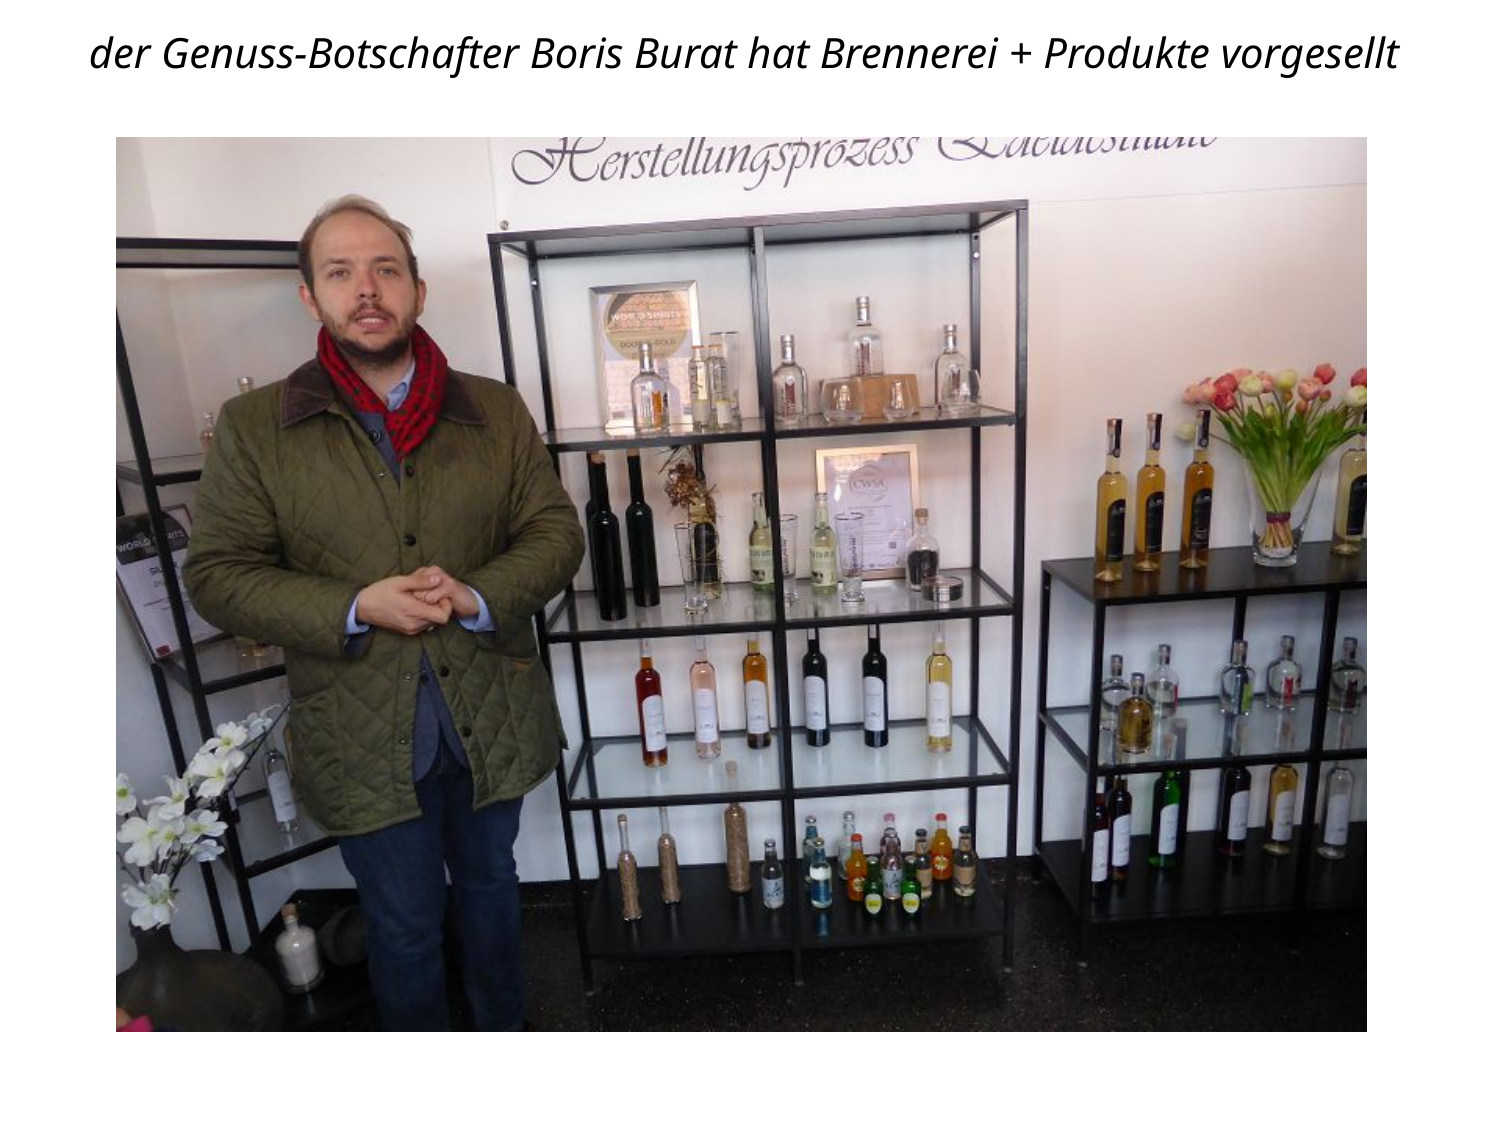

der Genuss-Botschafter Boris Burat hat Brennerei + Produkte vorgesellt